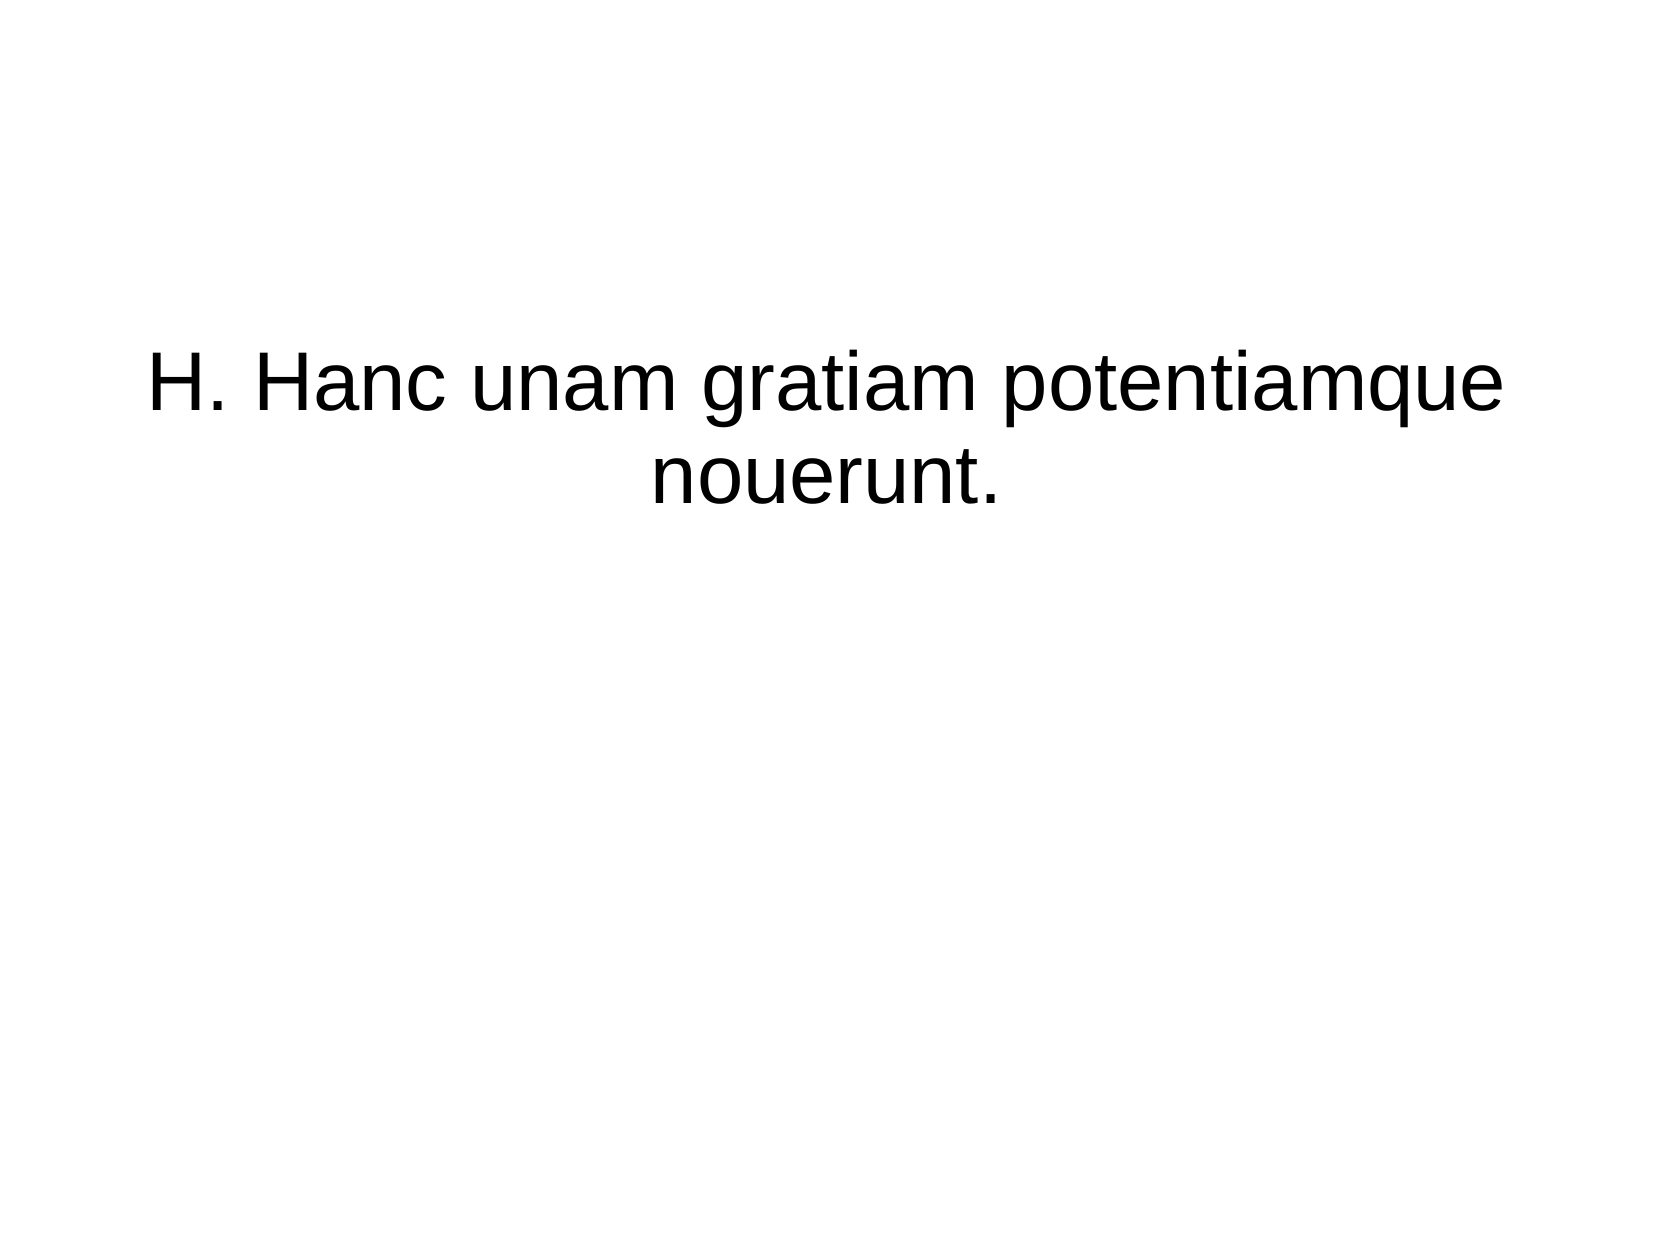

# H. Hanc unam gratiam potentiamque nouerunt.